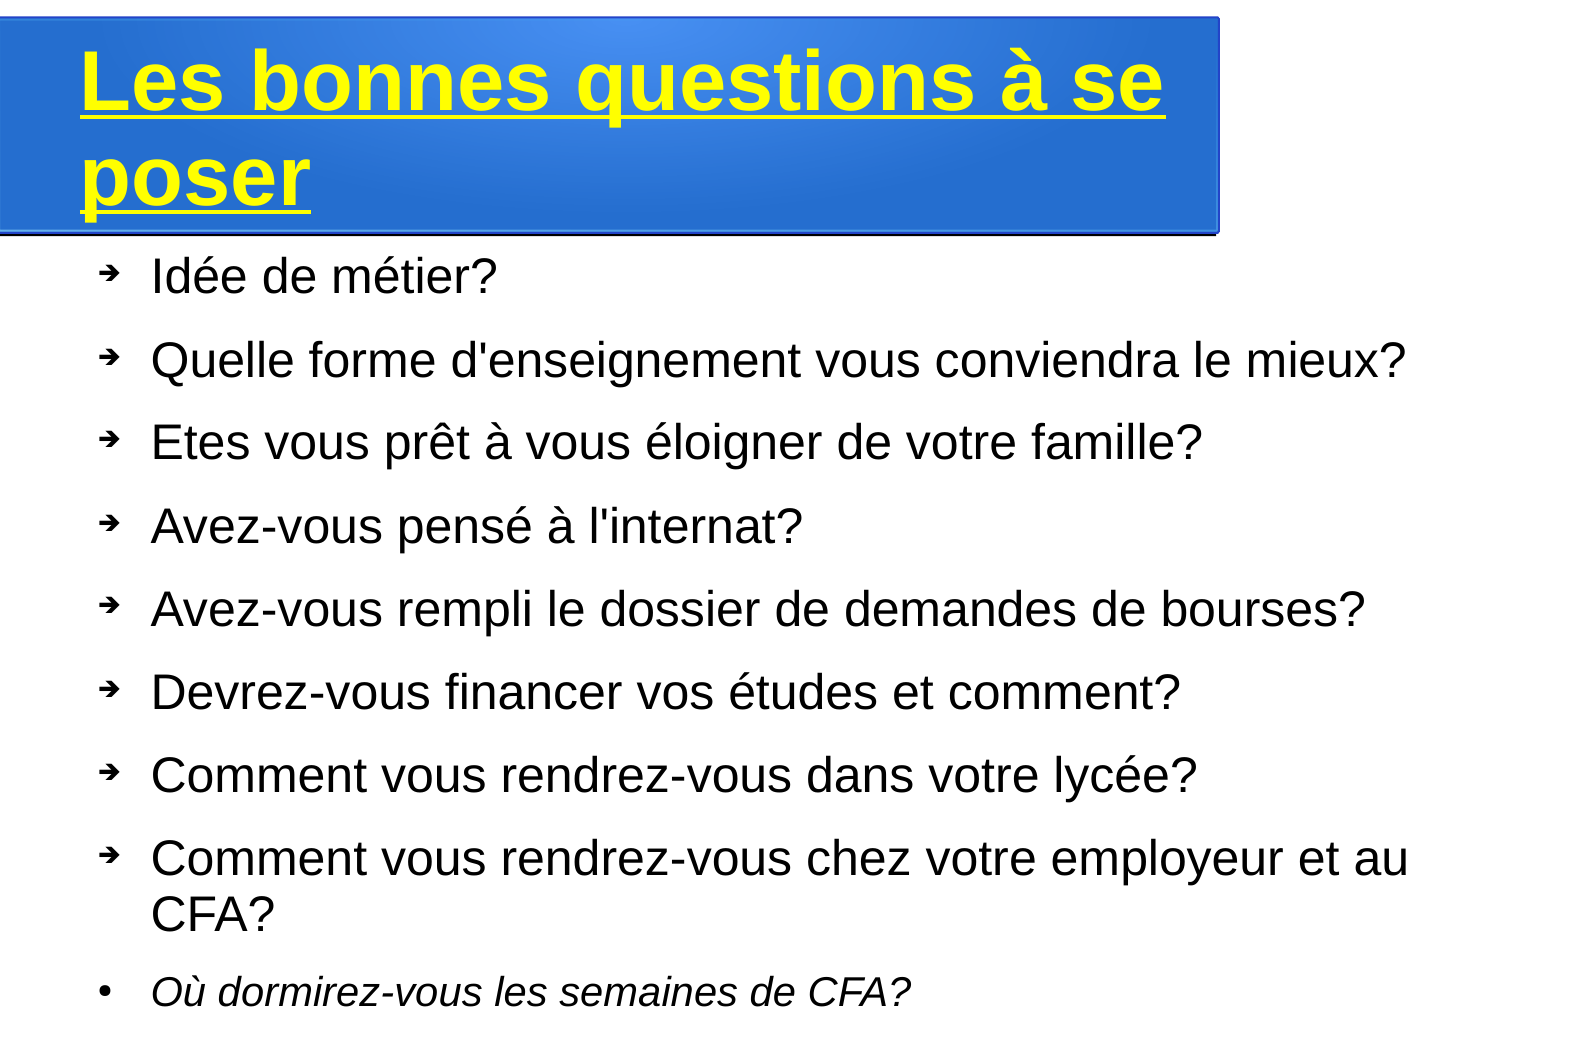

# Les bonnes questions à se poser
Idée de métier?
Quelle forme d'enseignement vous conviendra le mieux?
Etes vous prêt à vous éloigner de votre famille?
Avez-vous pensé à l'internat?
Avez-vous rempli le dossier de demandes de bourses?
Devrez-vous financer vos études et comment?
Comment vous rendrez-vous dans votre lycée?
Comment vous rendrez-vous chez votre employeur et au CFA?
Où dormirez-vous les semaines de CFA?